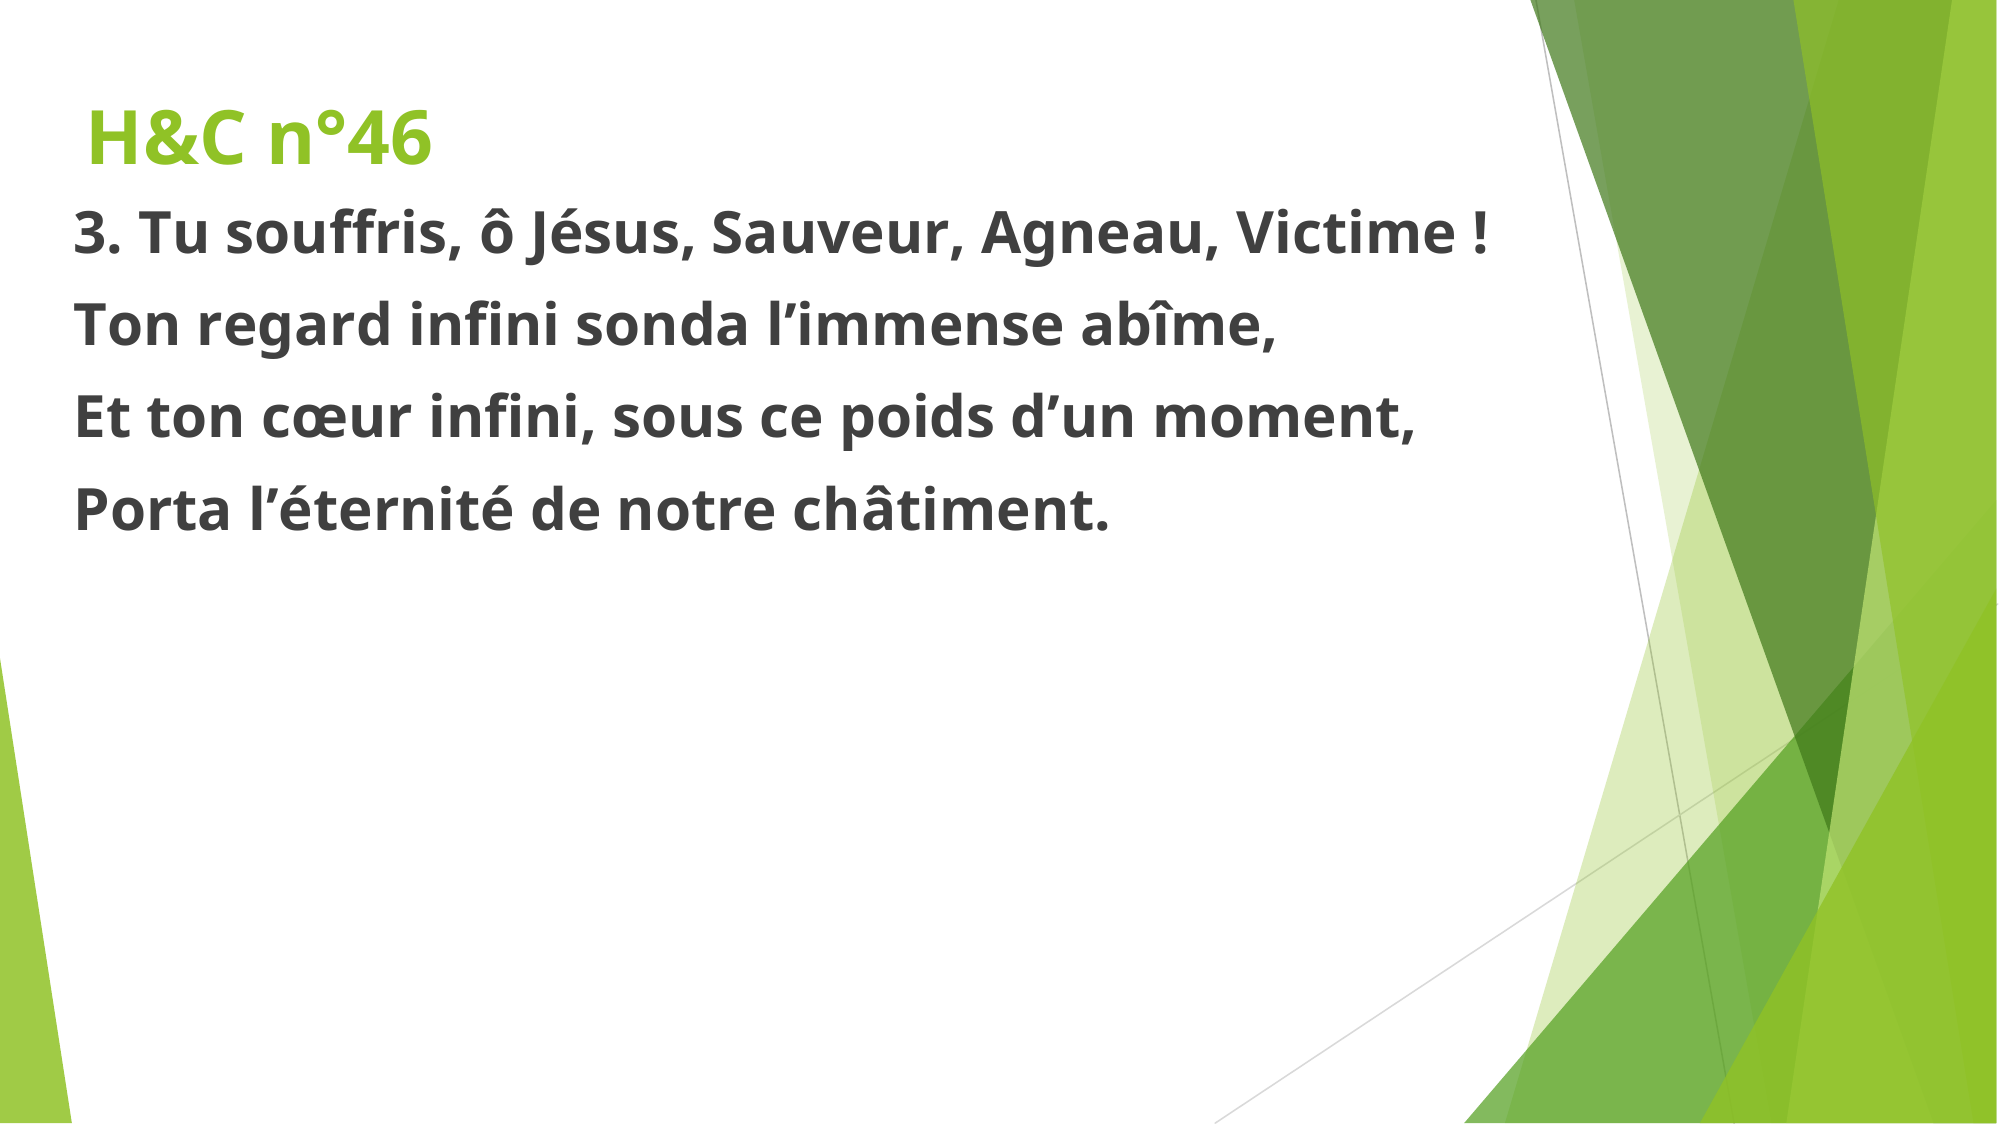

H&C n°46
3. Tu souffris, ô Jésus, Sauveur, Agneau, Victime !
Ton regard infini sonda l’immense abîme,
Et ton cœur infini, sous ce poids d’un moment,
Porta l’éternité de notre châtiment.